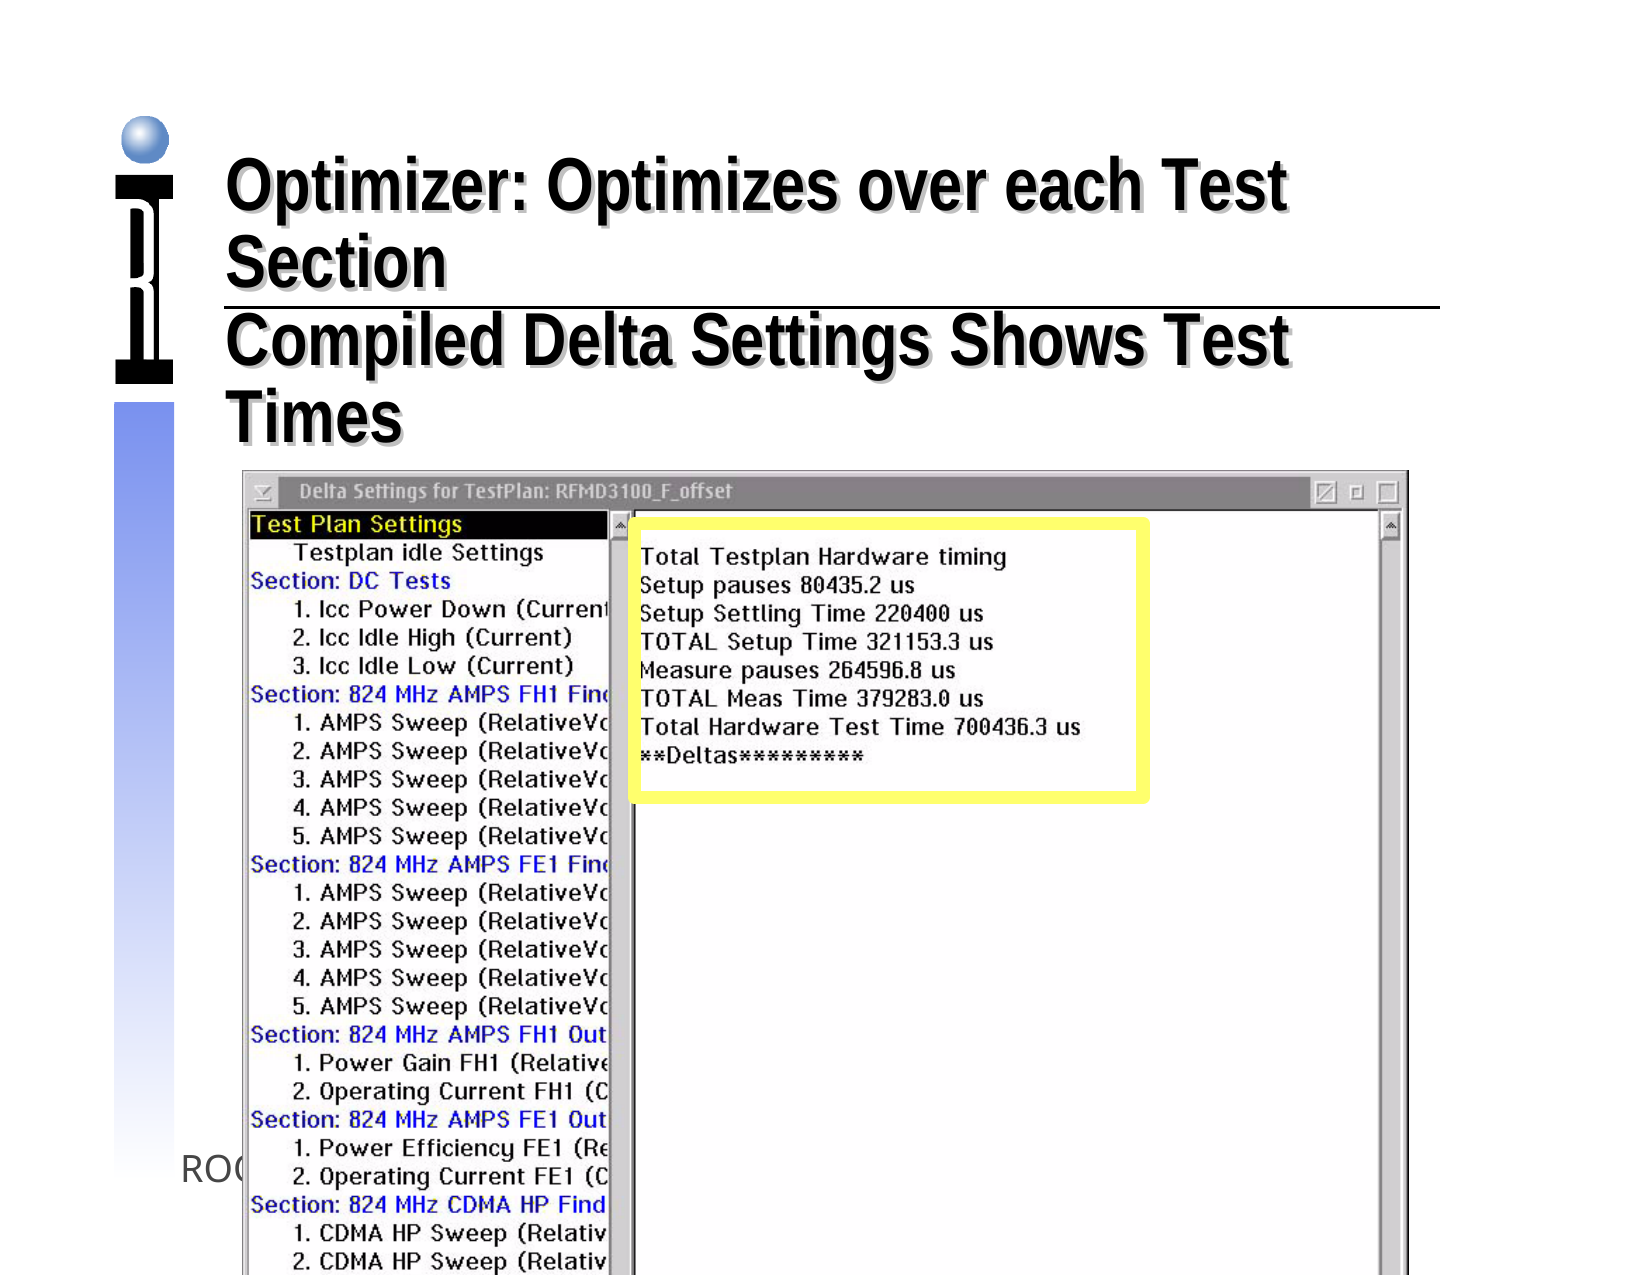

Optimizer: Optimizes over each Test Section
Compiled Delta Settings Shows Test Times
3